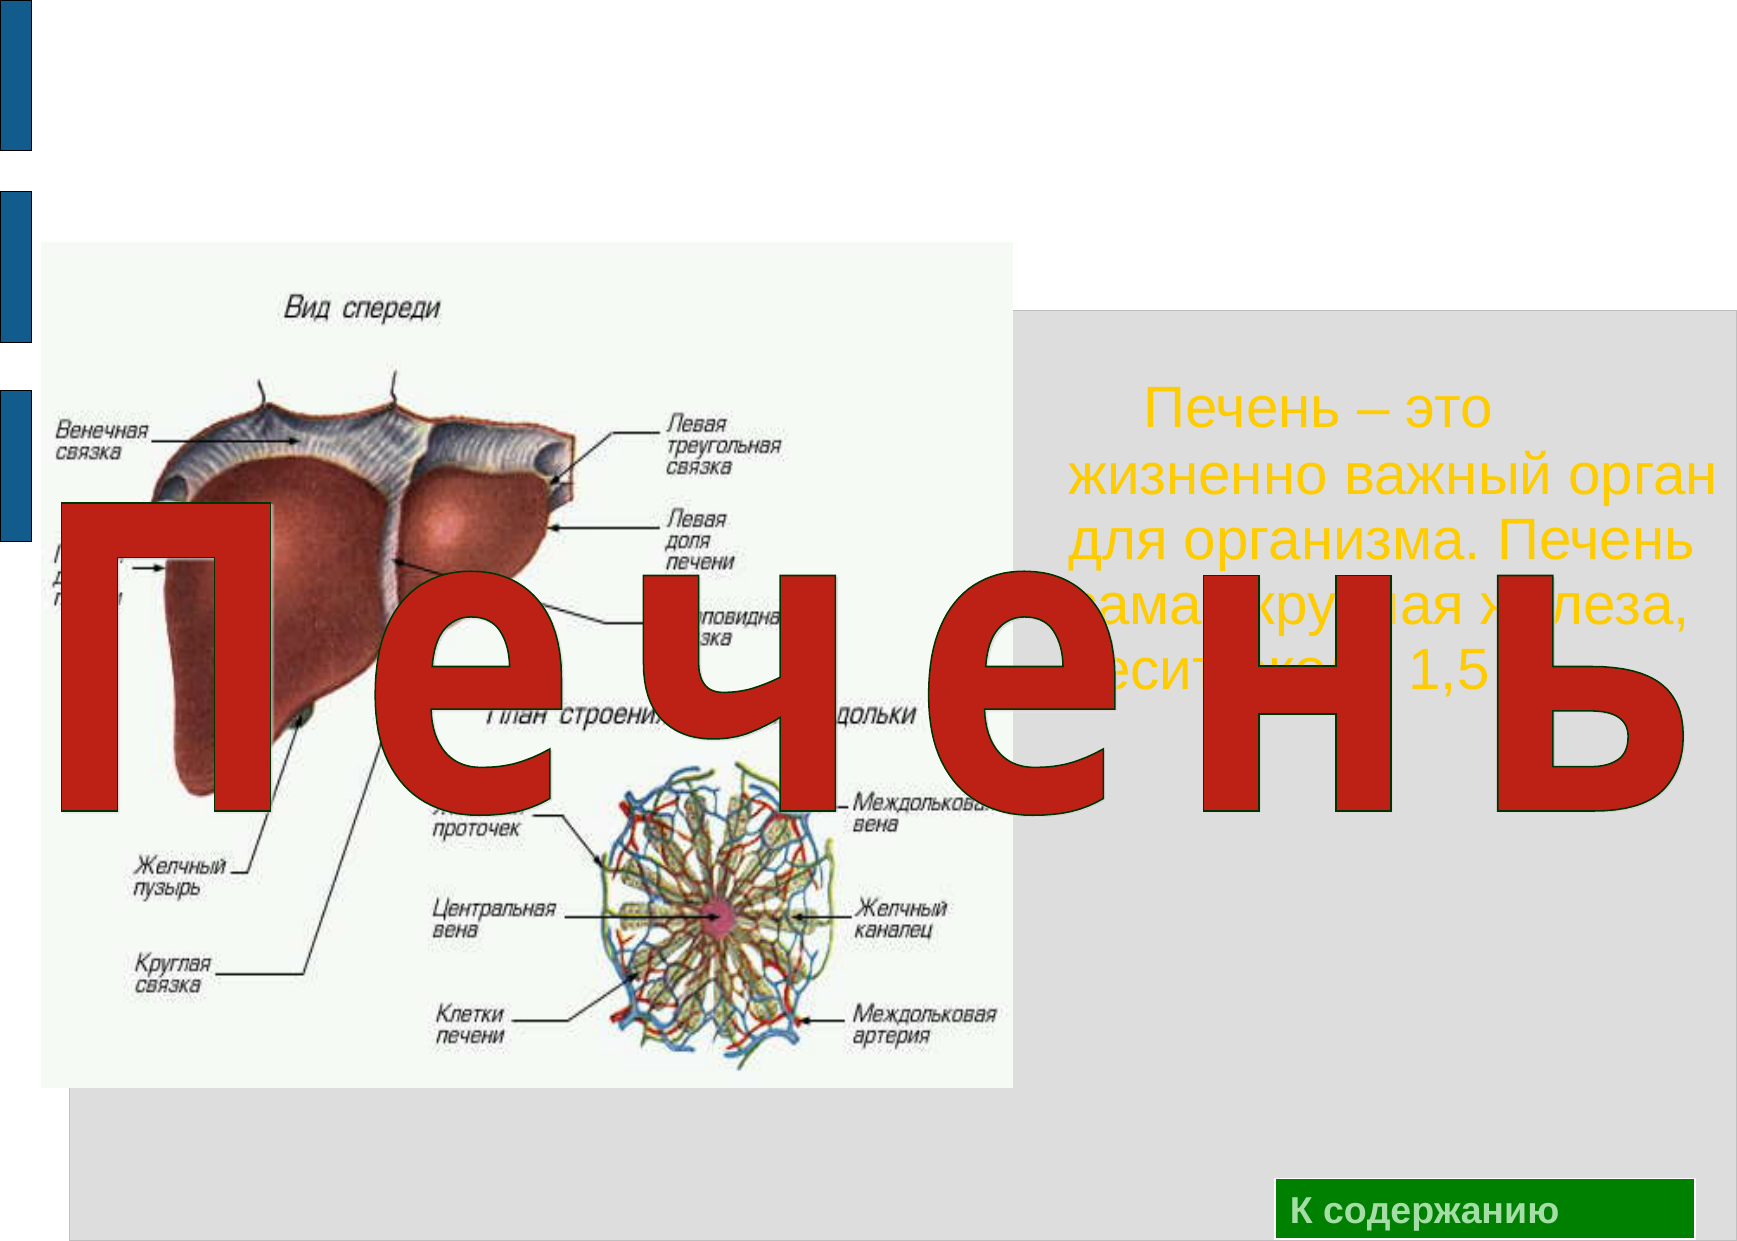

#
 Печень – это жизненно важный орган для организма. Печень самая крупная железа, весит около 1,5 кг
Печень
К содержанию